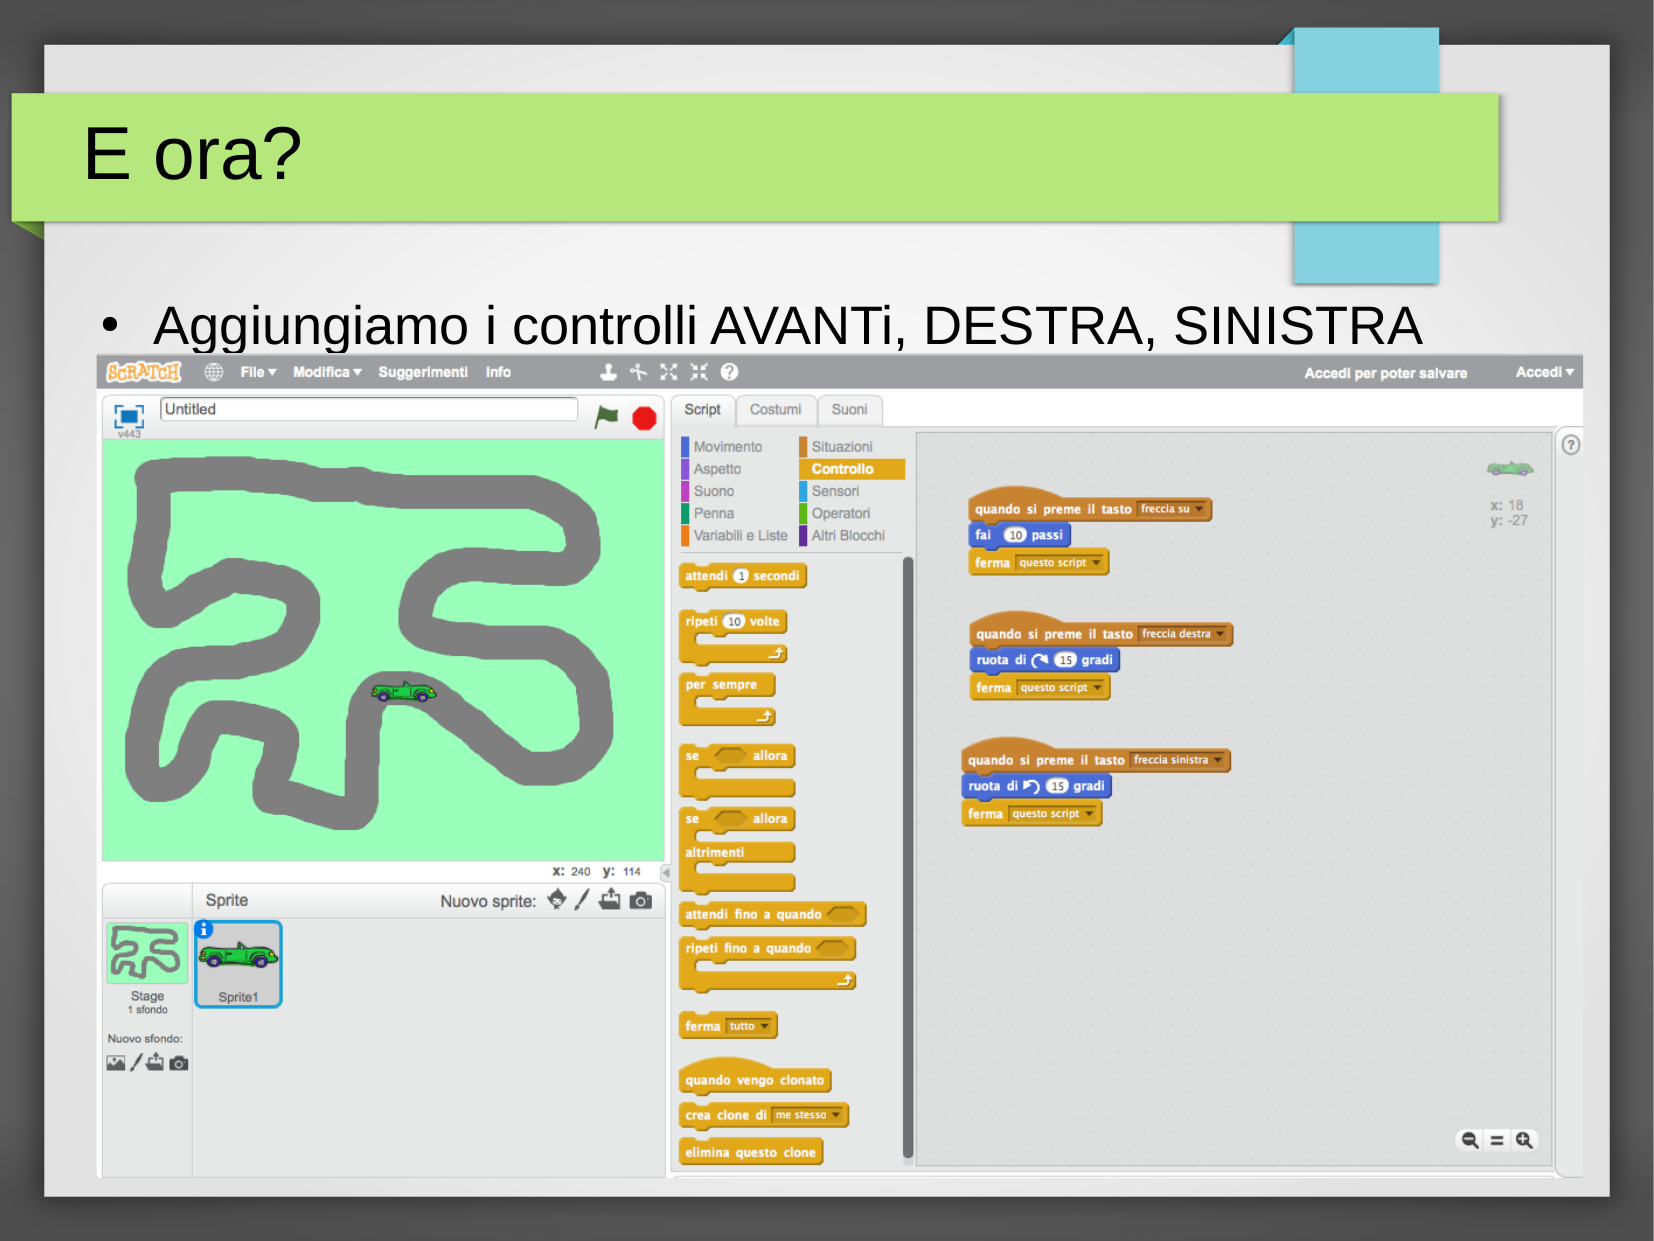

# E ora?
Aggiungiamo i controlli AVANTi, DESTRA, SINISTRA